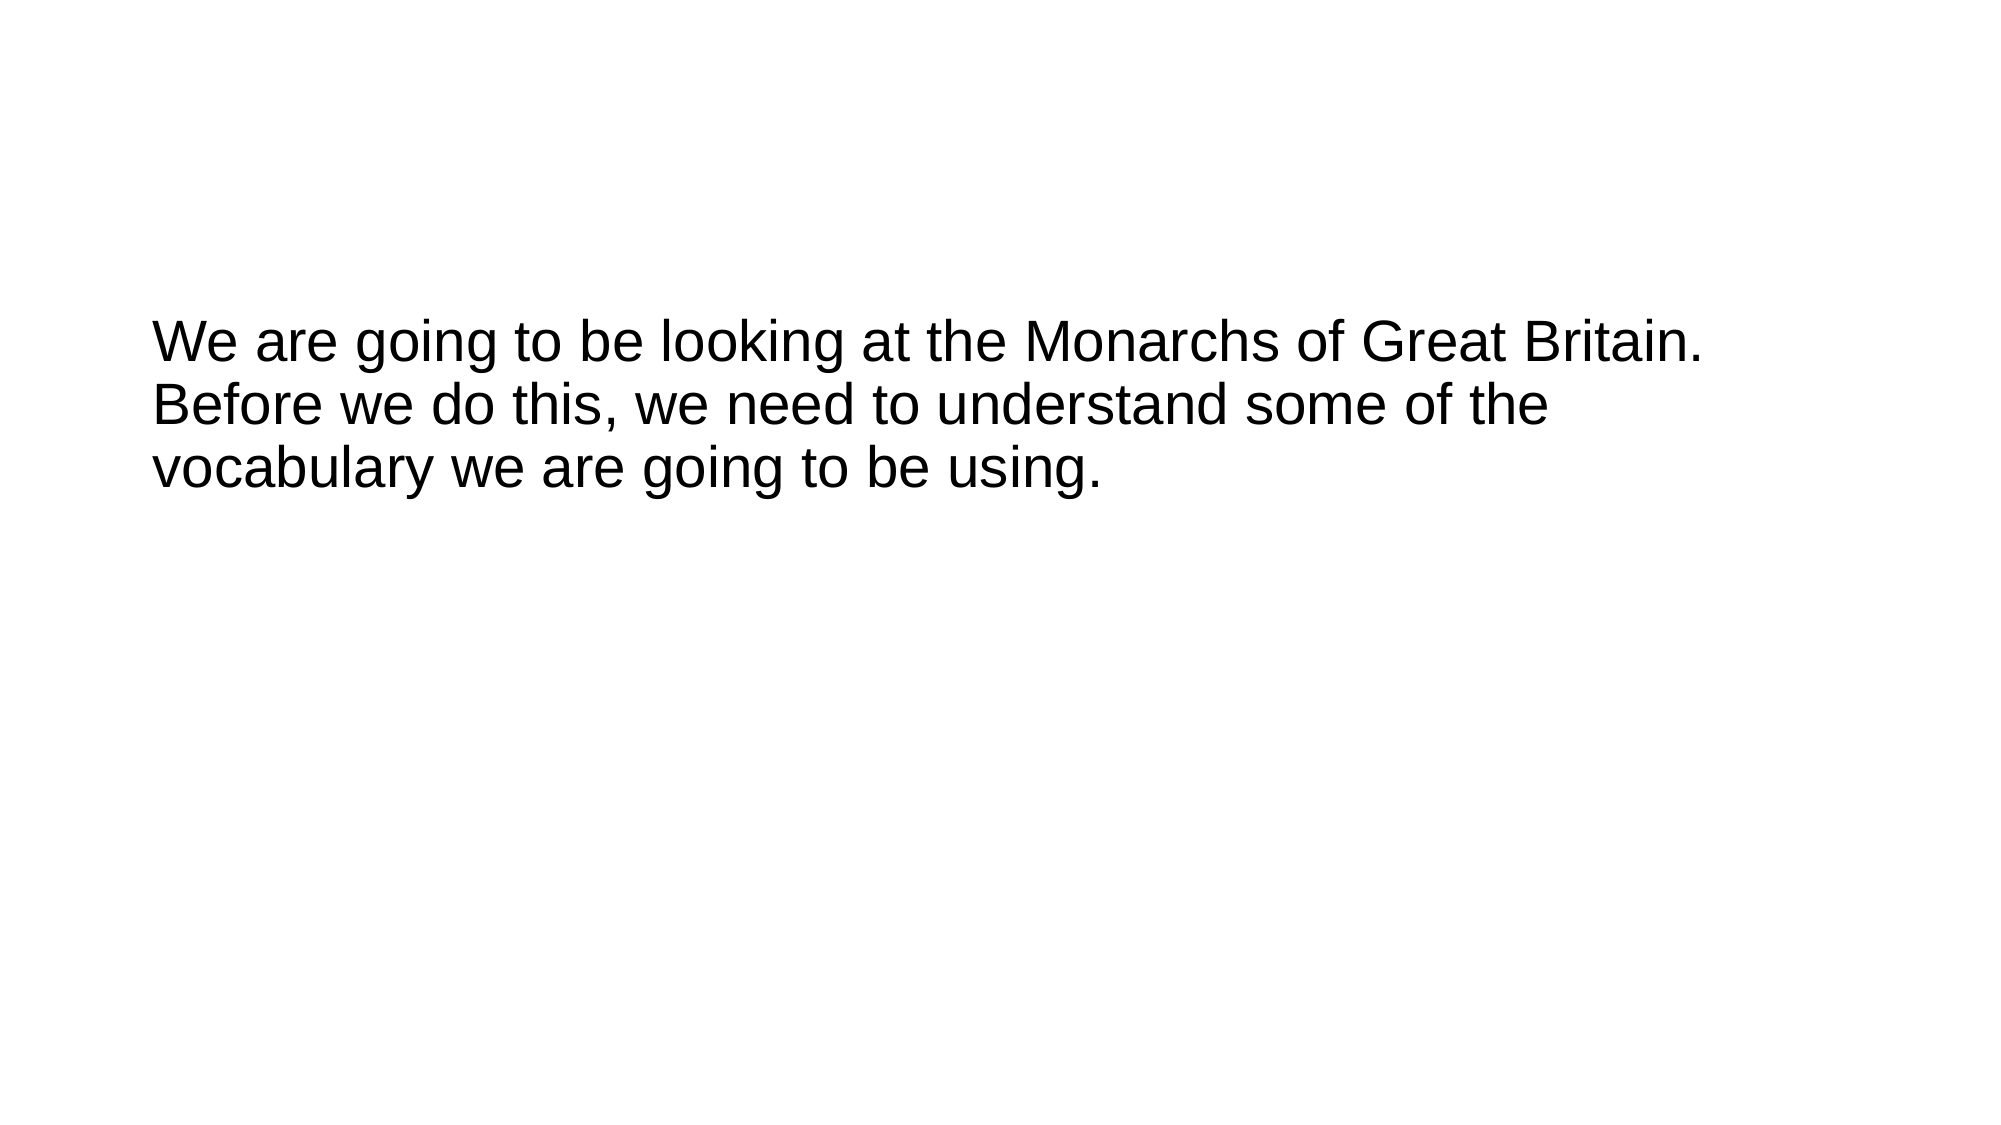

# We are going to be looking at the Monarchs of Great Britain. Before we do this, we need to understand some of the vocabulary we are going to be using.